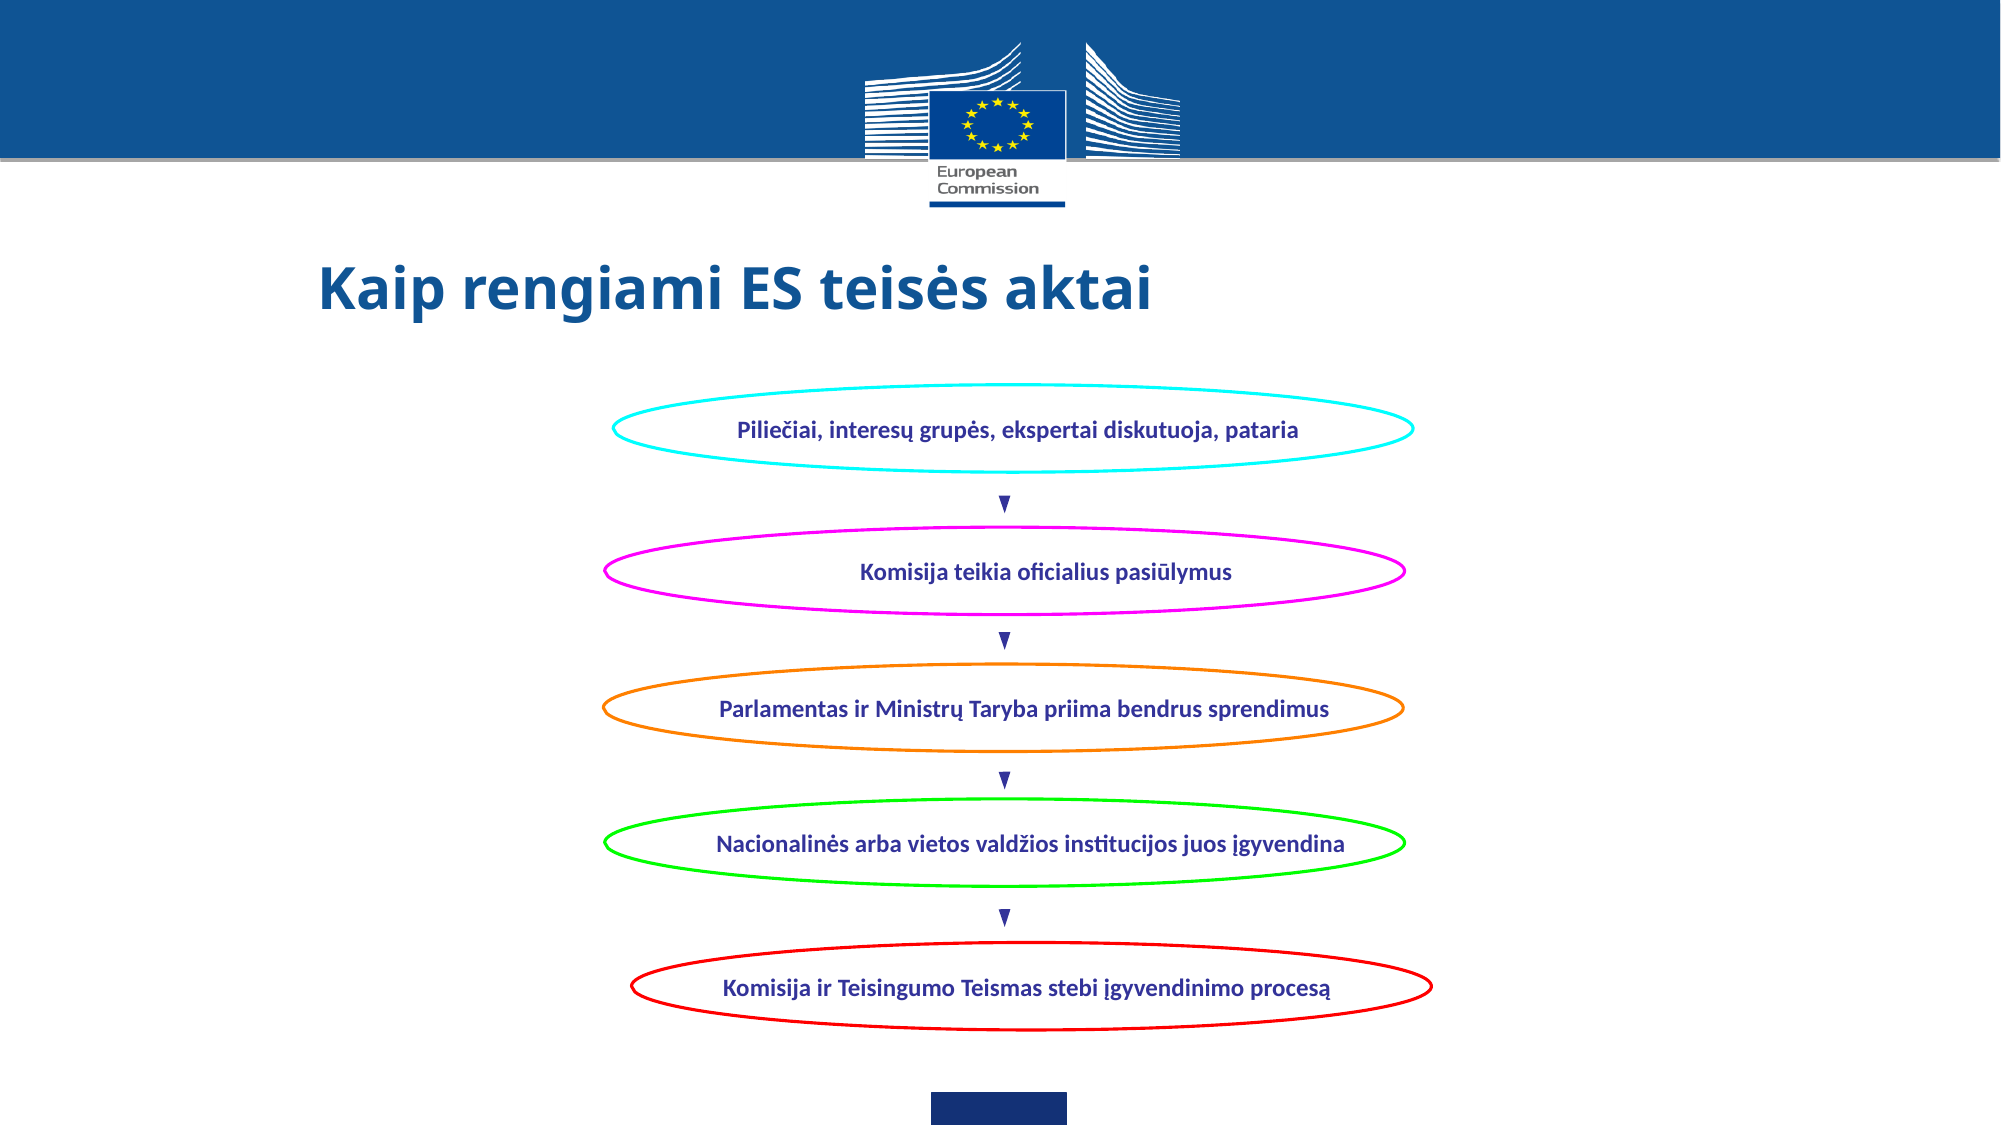

Kaip rengiami ES teisės aktai
Piliečiai, interesų grupės, ekspertai diskutuoja, pataria
Komisija teikia oficialius pasiūlymus
Parlamentas ir Ministrų Taryba priima bendrus sprendimus
Nacionalinės arba vietos valdžios institucijos juos įgyvendina
Komisija ir Teisingumo Teismas stebi įgyvendinimo procesą